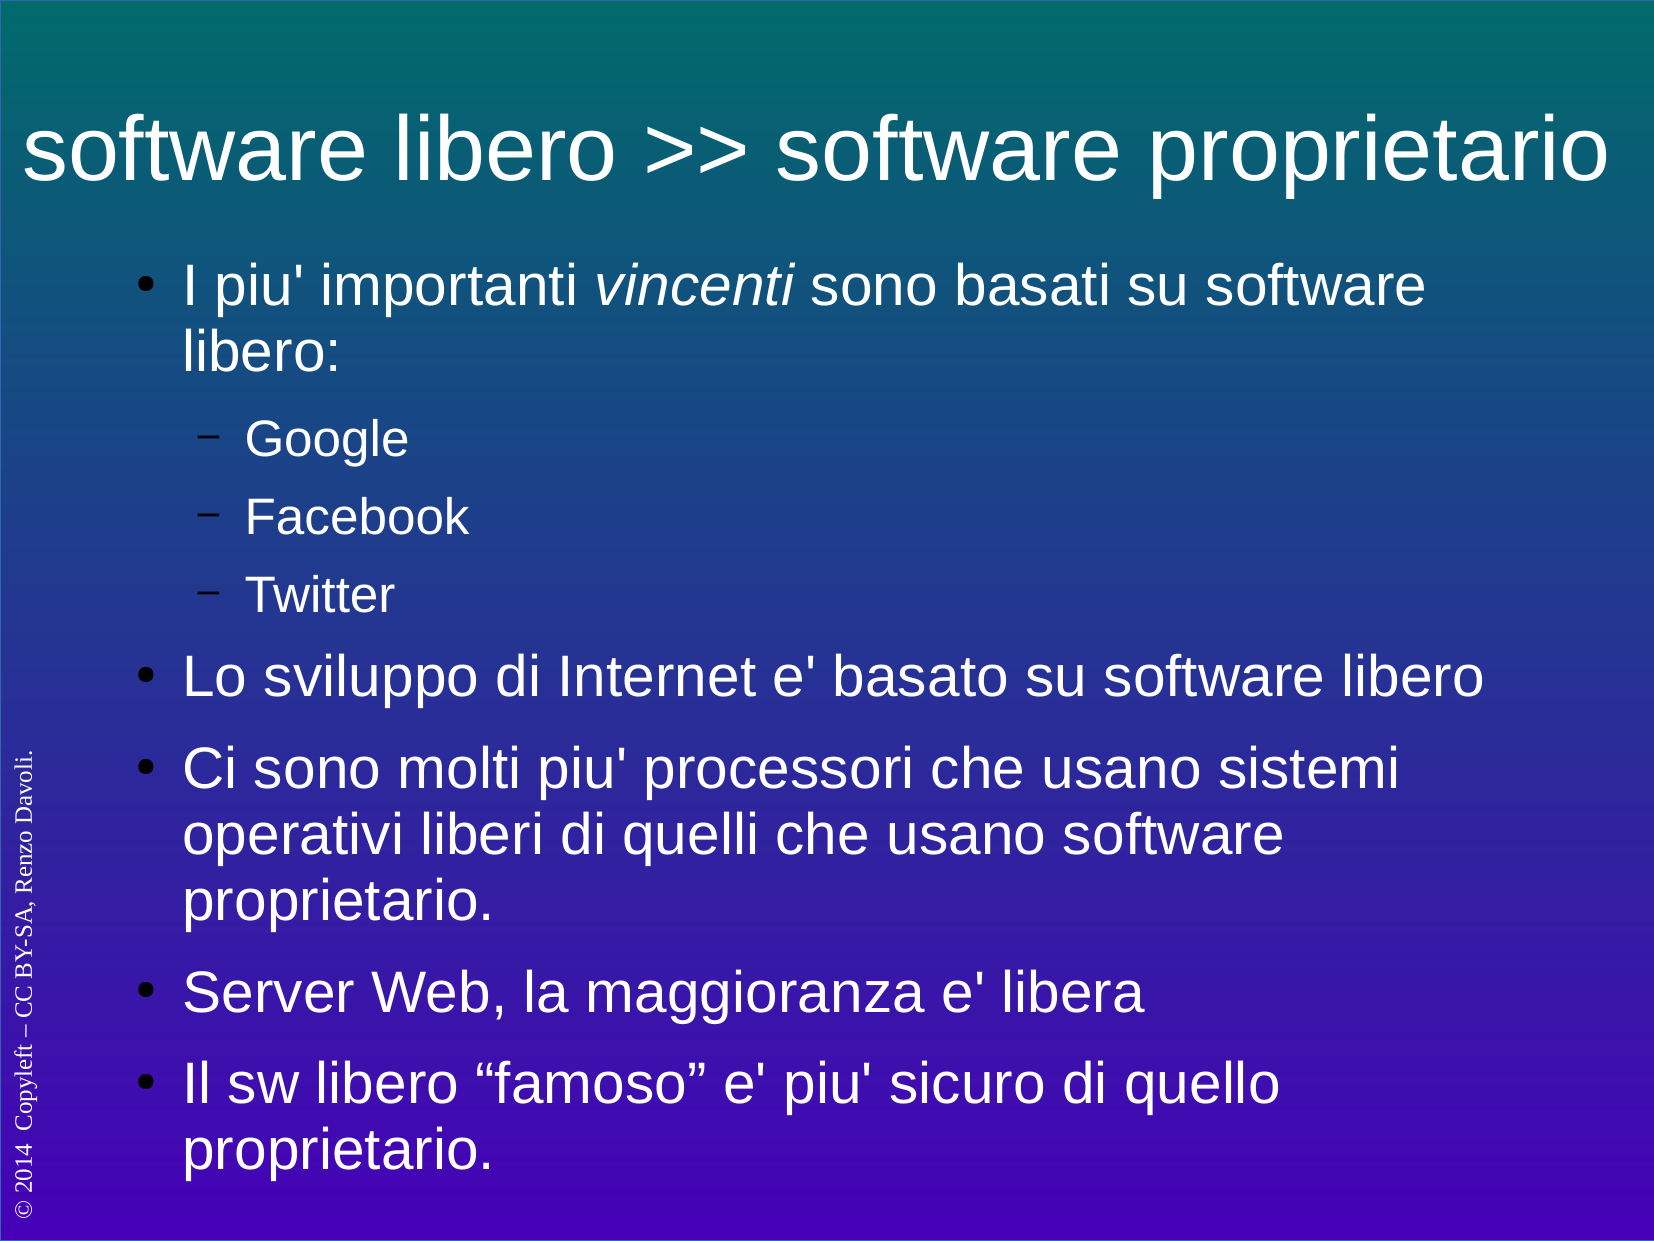

# software libero >> software proprietario
I piu' importanti vincenti sono basati su software libero:
Google
Facebook
Twitter
Lo sviluppo di Internet e' basato su software libero
Ci sono molti piu' processori che usano sistemi operativi liberi di quelli che usano software proprietario.
Server Web, la maggioranza e' libera
Il sw libero “famoso” e' piu' sicuro di quello proprietario.